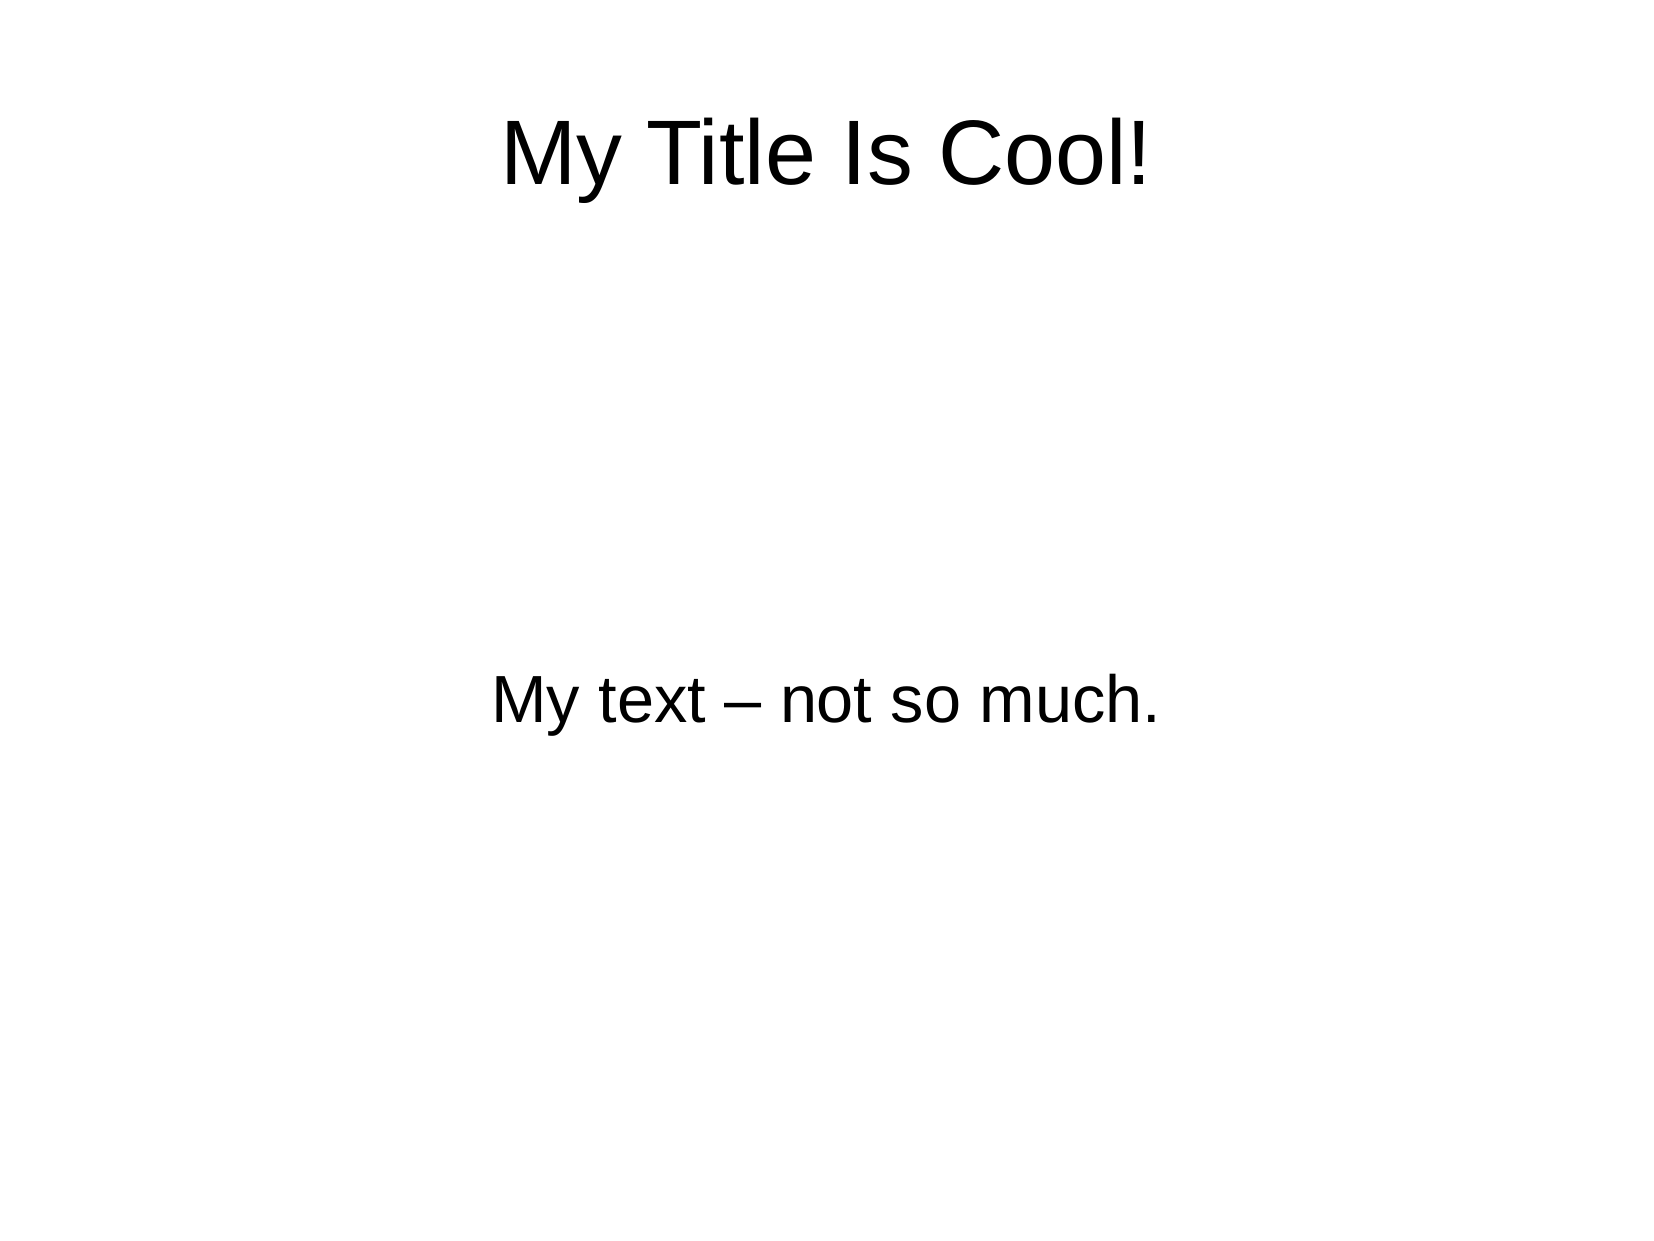

# My Title Is Cool!
My text – not so much.